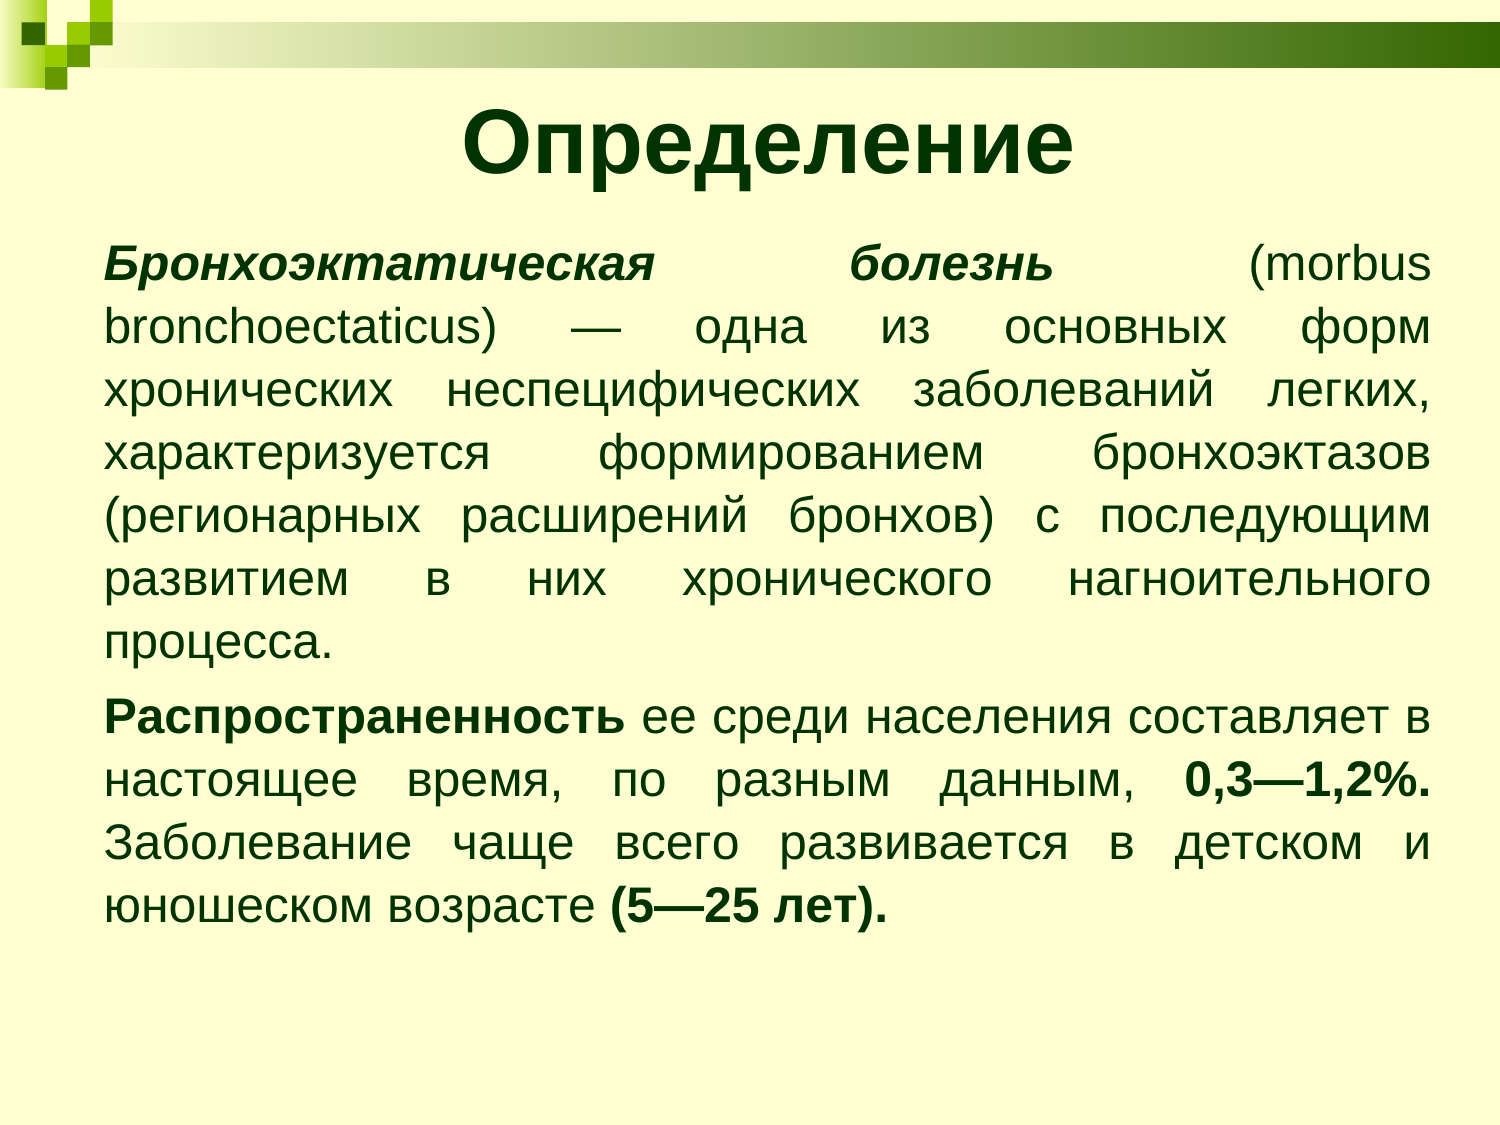

# Определение
Бронхоэктатическая болезнь (morbus bronchoectaticus) — одна из основных форм хронических неспецифических заболеваний легких, характеризуется формированием бронхоэктазов (регионарных расширений бронхов) с последующим развитием в них хронического нагноительного процесса.
Распространенность ее среди населения составляет в настоящее время, по разным данным, 0,3—1,2%. Заболевание чаще всего развивается в детском и юношеском возрасте (5—25 лет).